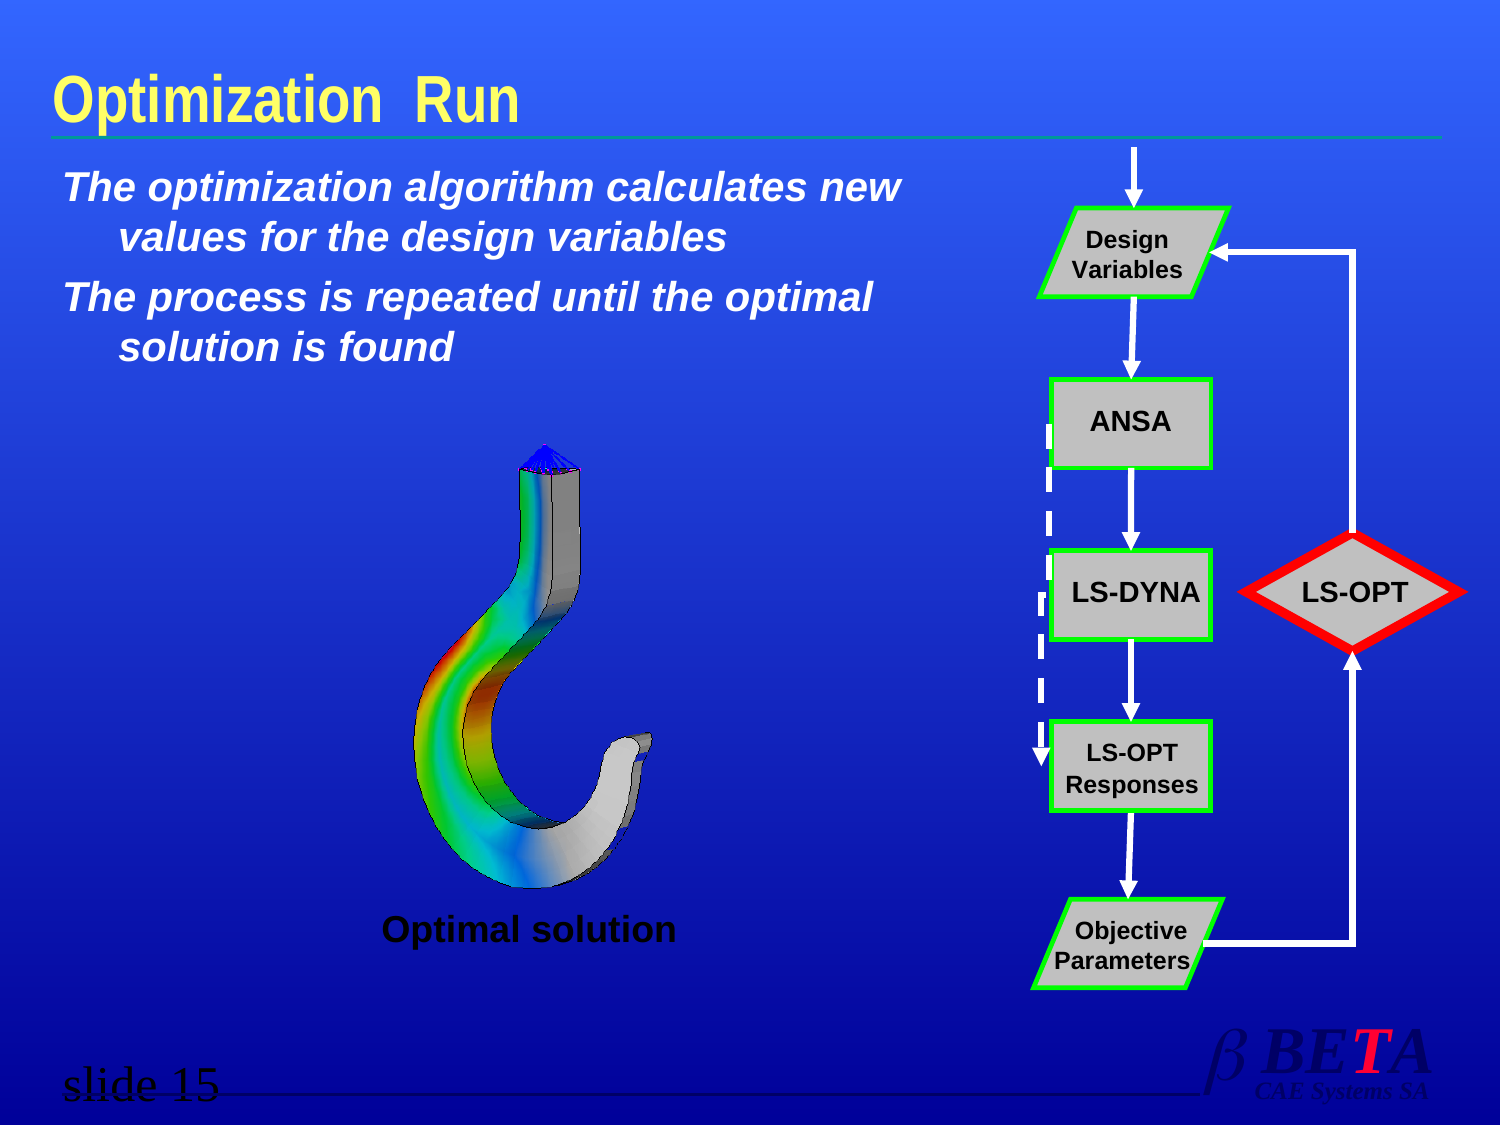

# Optimization Run
The optimization algorithm calculates new values for the design variables
 Design Variables
The process is repeated until the optimal solution is found
ANSA
Optimal solution
LS-DYNA
LS-OPT
LS-OPT
Responses
 Objective Parameters
15